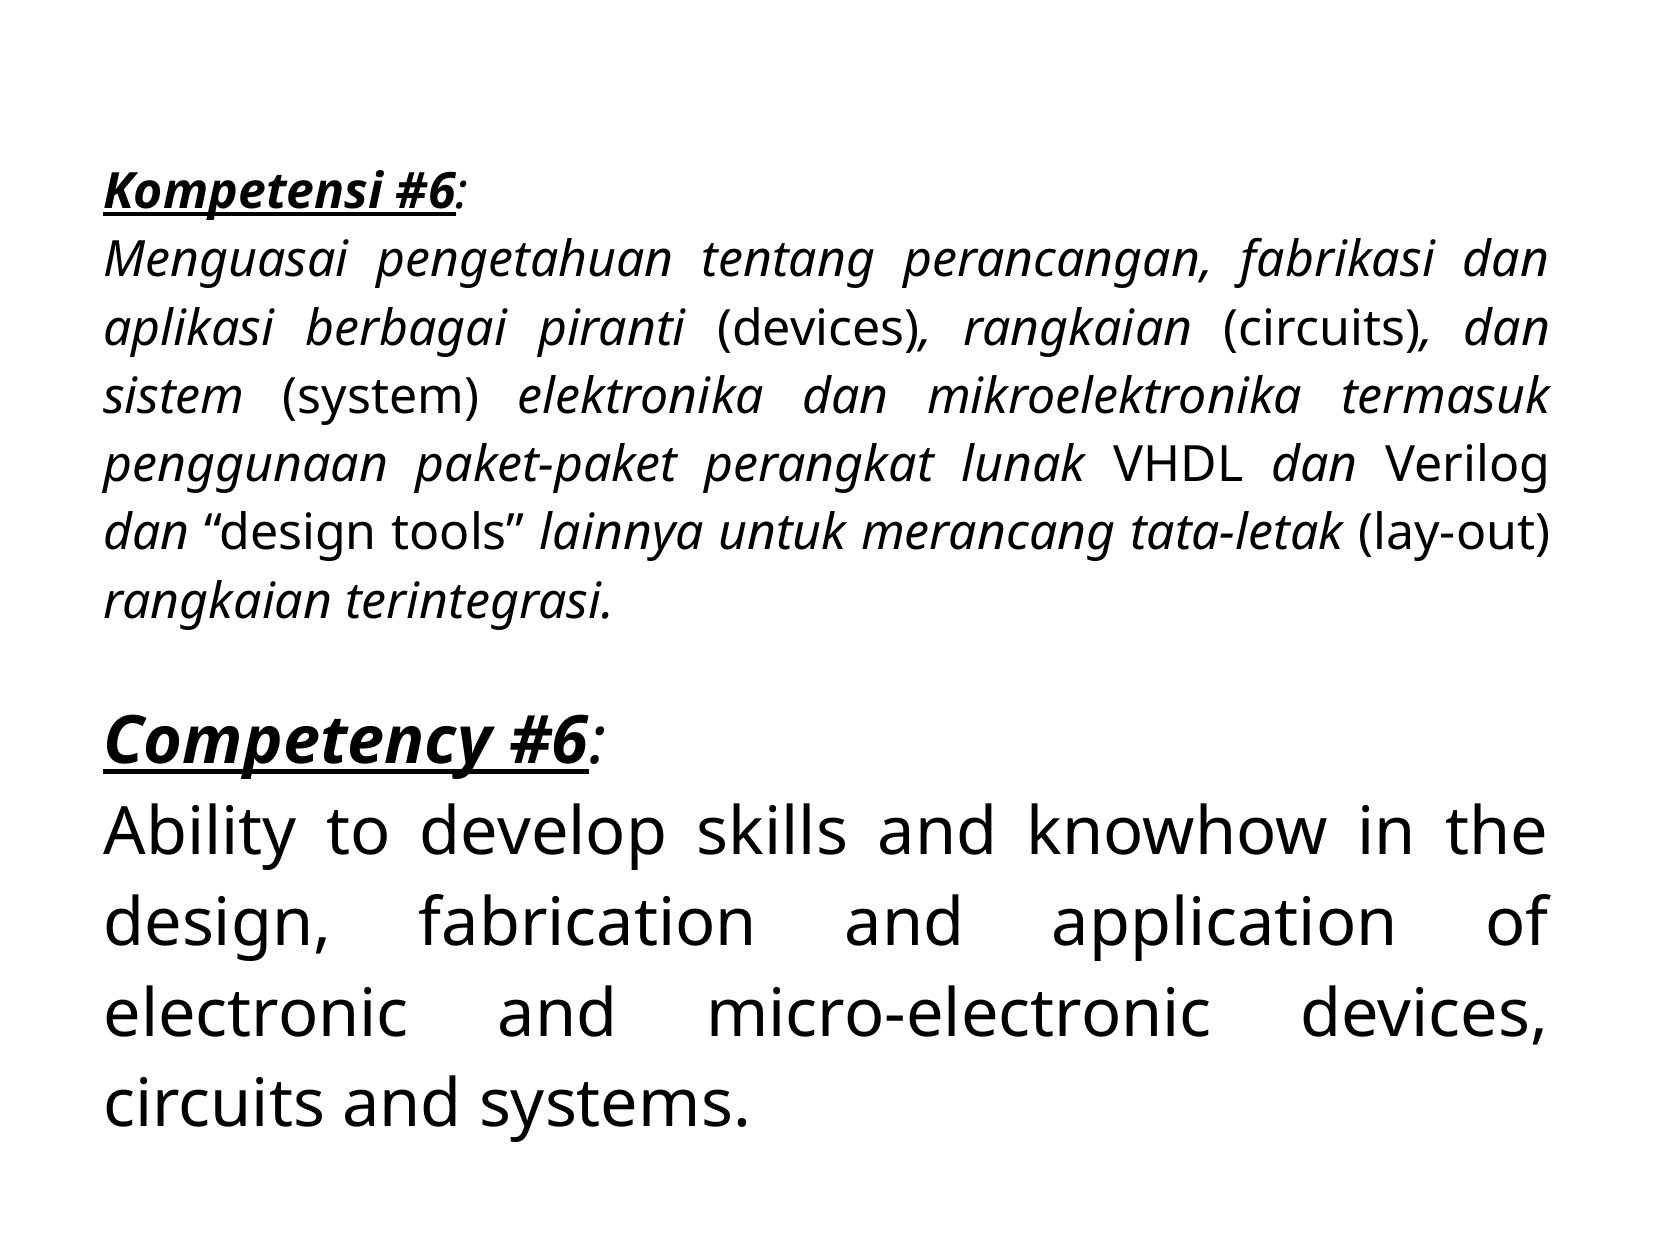

Kompetensi #6:
Menguasai pengetahuan tentang perancangan, fabrikasi dan aplikasi berbagai piranti (devices), rangkaian (circuits), dan sistem (system) elektronika dan mikroelektronika termasuk penggunaan paket-paket perangkat lunak VHDL dan Verilog dan “design tools” lainnya untuk merancang tata-letak (lay-out) rangkaian terintegrasi.
Competency #6:
Ability to develop skills and knowhow in the design, fabrication and application of electronic and micro-electronic devices, circuits and systems.